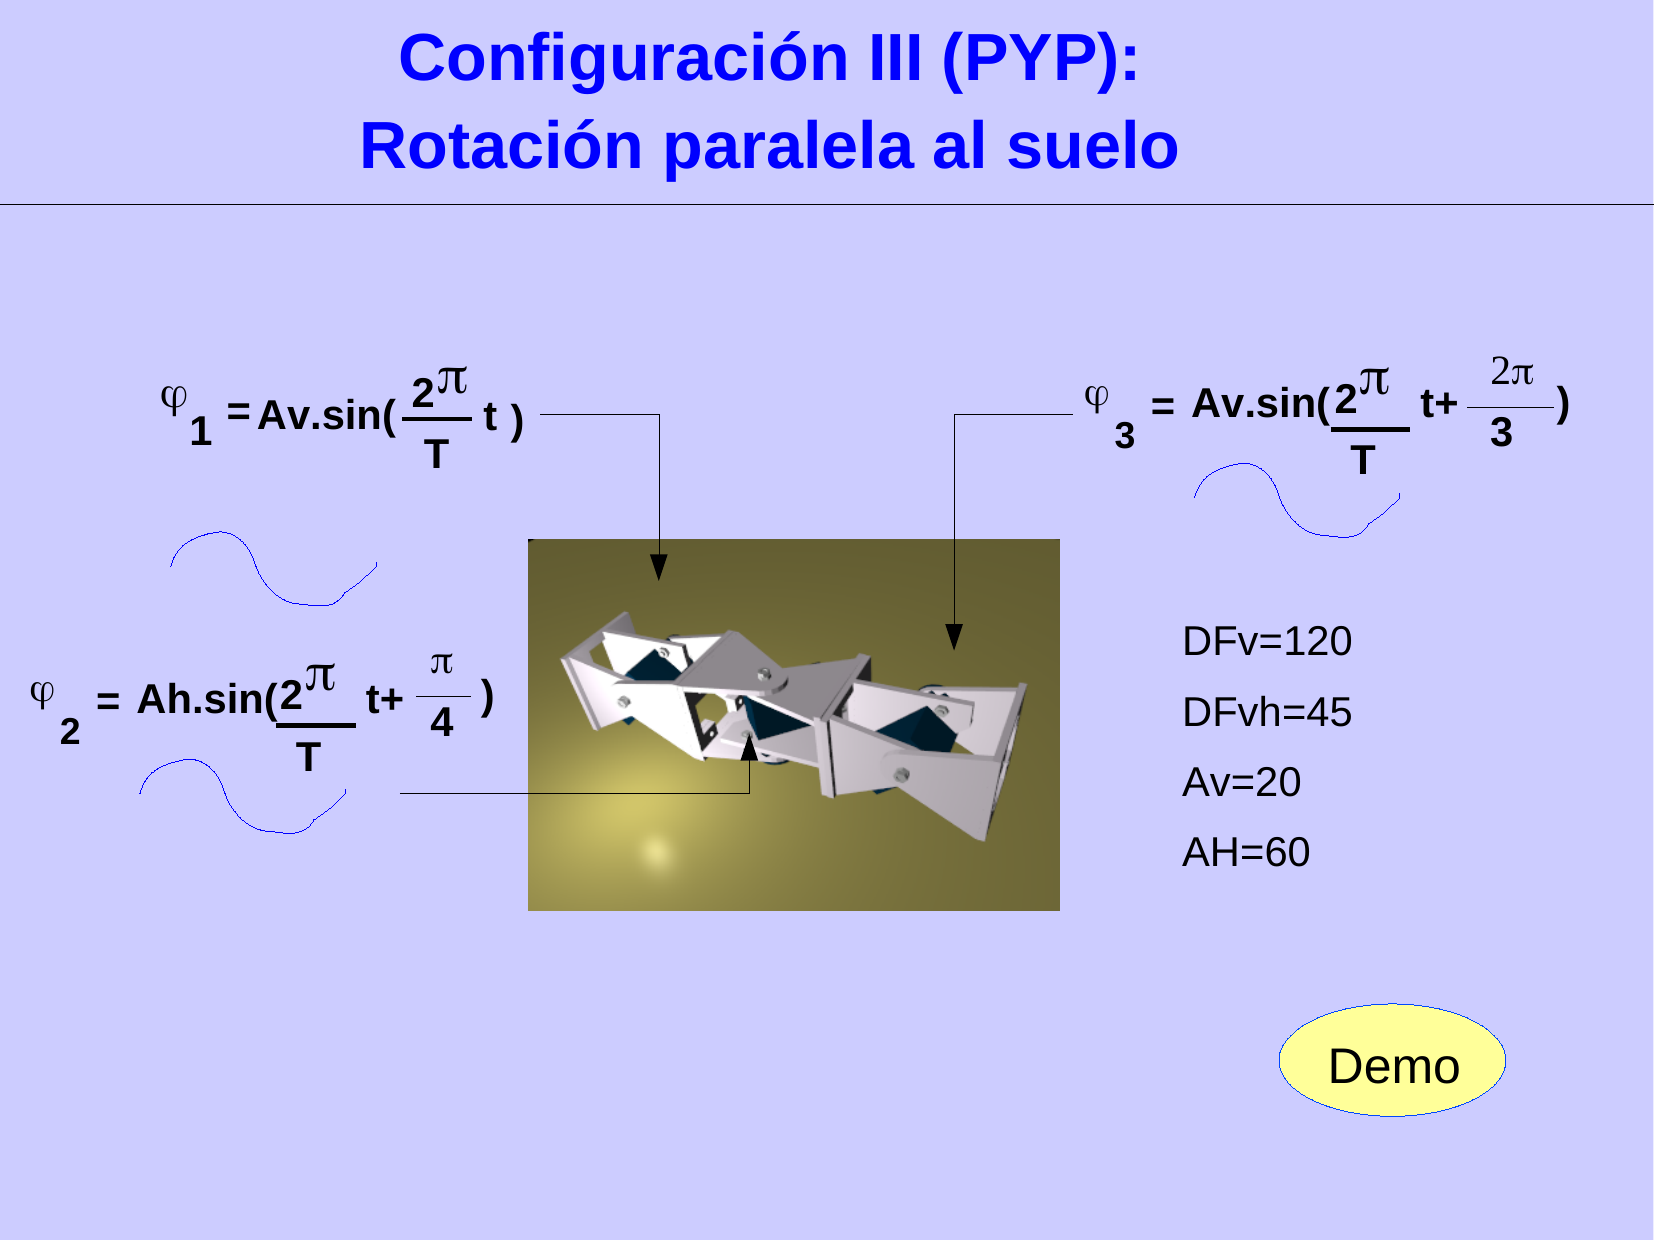

# Configuración III (PYP): Rotación paralela al suelo
p
2
t
)
T
j
=
Av.sin(
1
p
2
2p
3
j
)
t+
Av.sin(
=
3
T
 DFv=120
 DFvh=45
 Av=20
 AH=60
p
4
p
2
)
j
t+
Ah.sin(
=
2
T
Demo